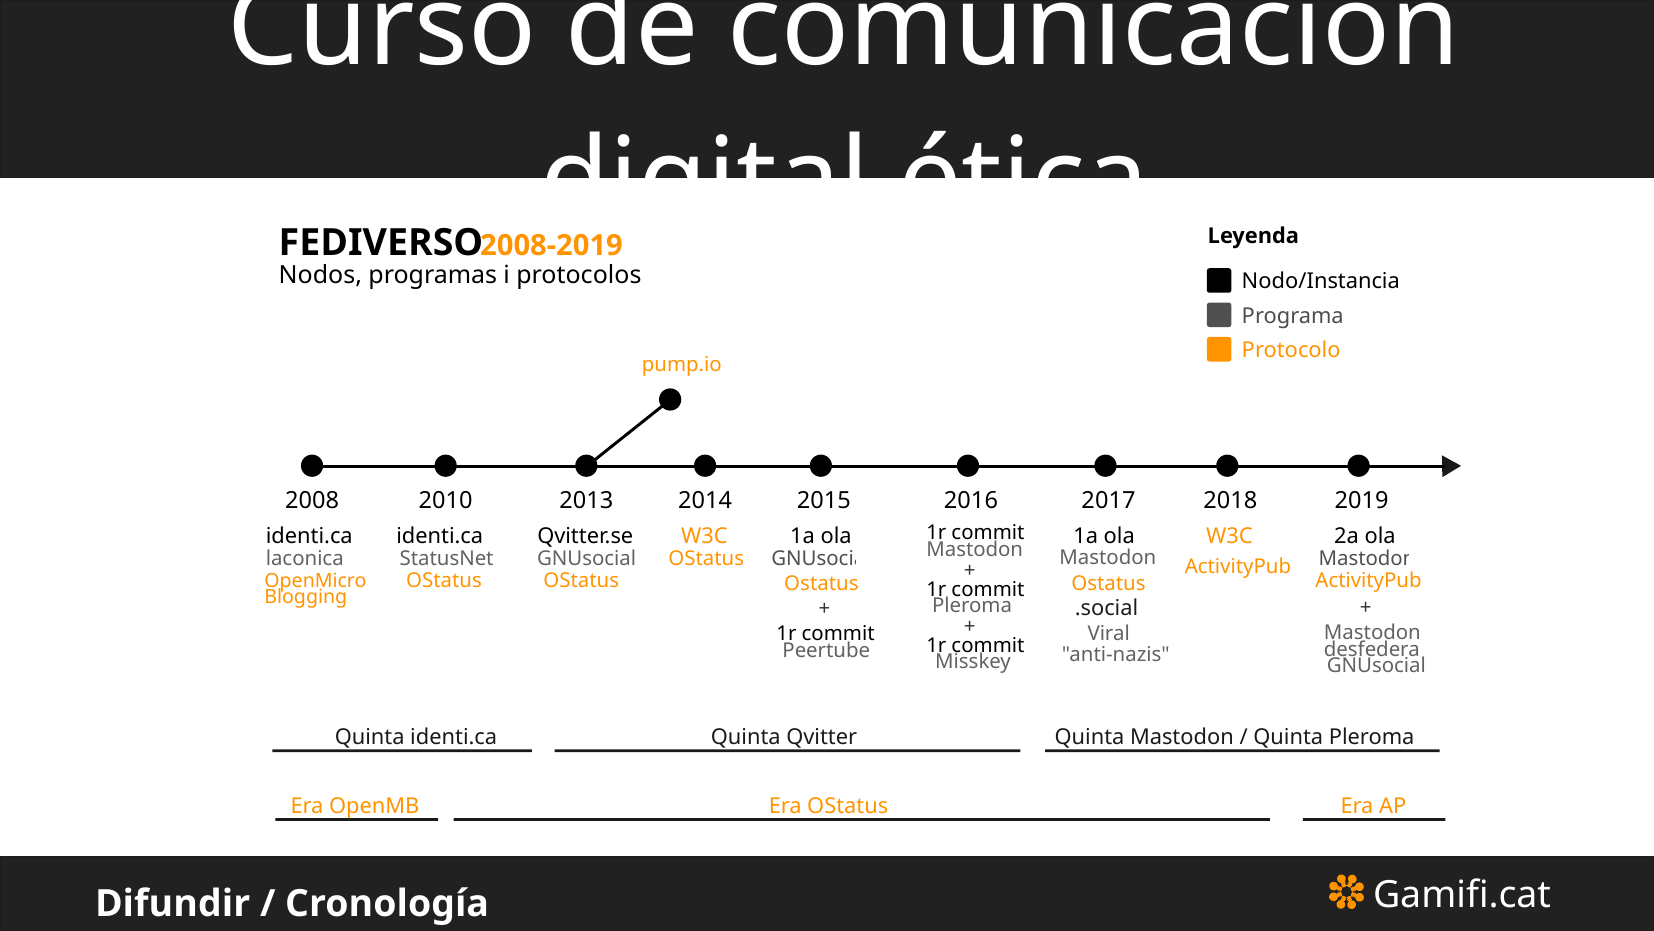

# Curso de comunicación digital ética
Gamifi.cat
Difundir / Cronología